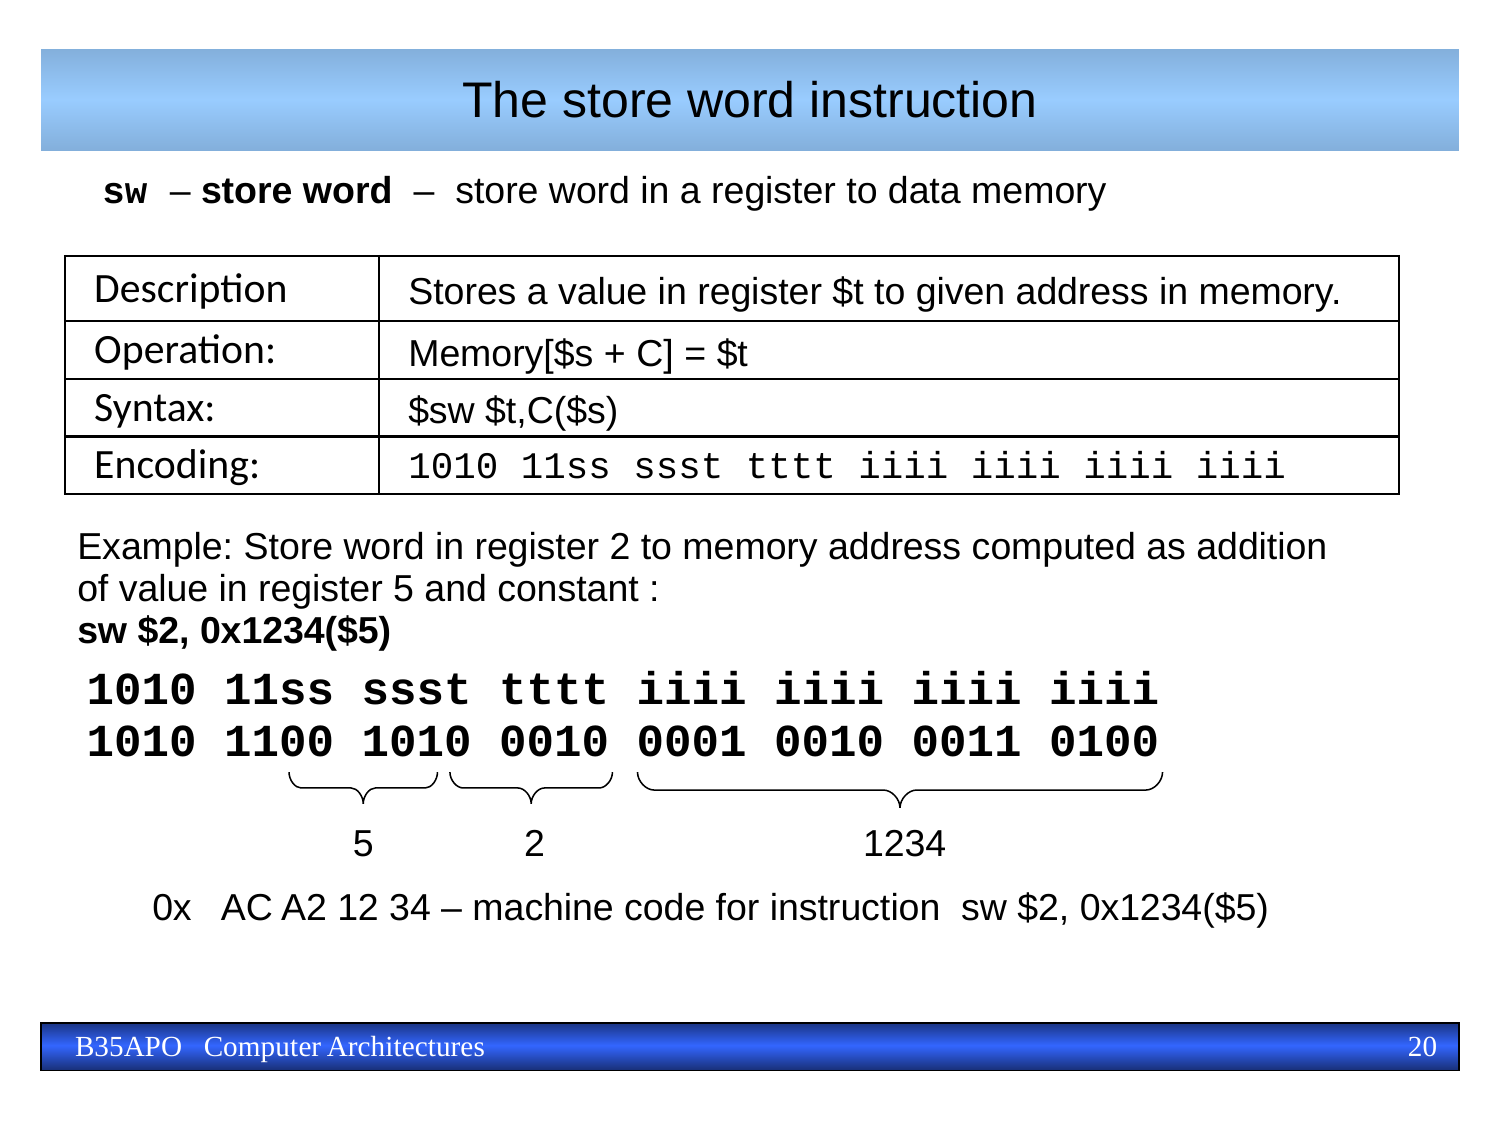

# The store word instruction
sw – store word – store word in a register to data memory
| Description | Stores a value in register $t to given address in memory. |
| --- | --- |
| Operation: | Memory[$s + C] = $t |
| Syntax: | $sw $t,C($s) |
| Encoding: | 1010 11ss ssst tttt iiii iiii iiii iiii |
Example: Store word in register 2 to memory address computed as addition of value in register 5 and constant :
sw $2, 0x1234($5)
1010 11ss ssst tttt iiii iiii iiii iiii
1010 1100 1010 0010 0001 0010 0011 0100
5
2
1234
0x AC A2 12 34 – machine code for instruction sw $2, 0x1234($5)
B35APO Computer Architectures
20